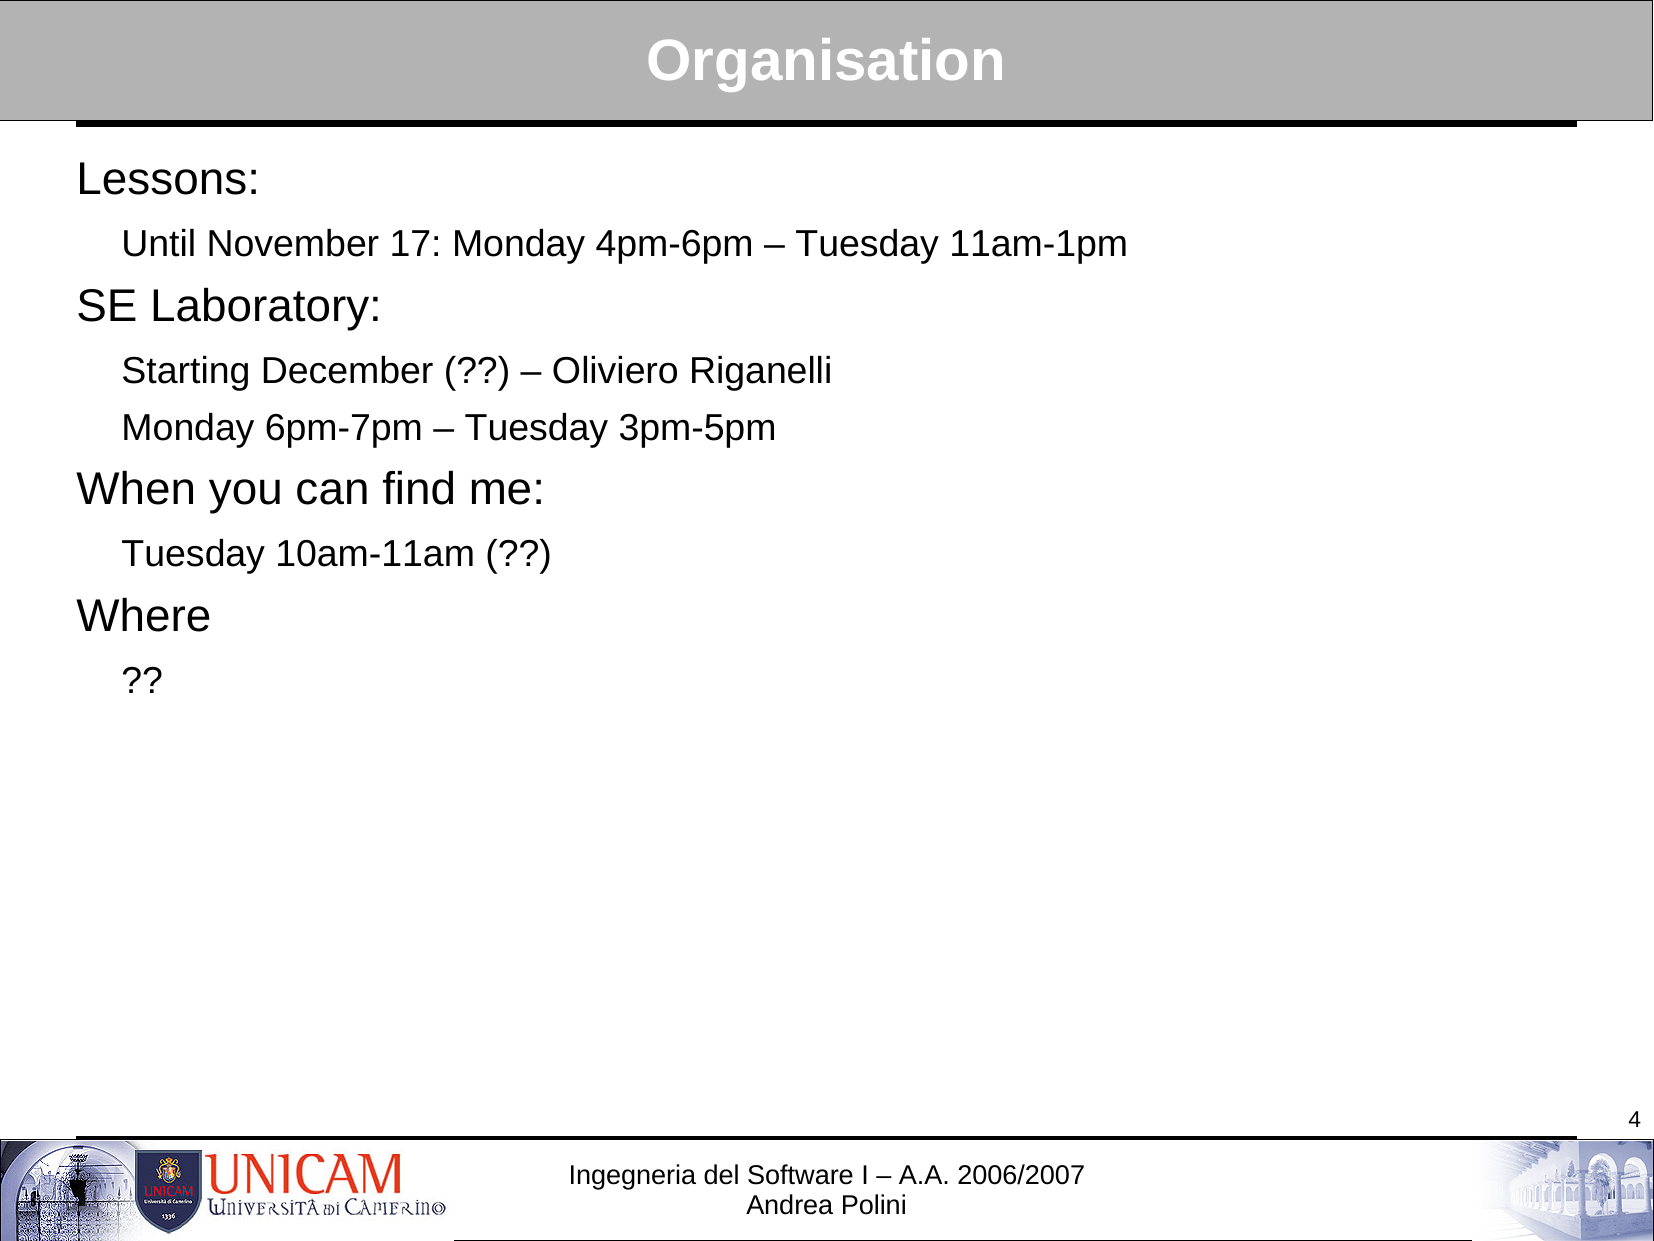

# Organisation
Lessons:
Until November 17: Monday 4pm-6pm – Tuesday 11am-1pm
SE Laboratory:
Starting December (??) – Oliviero Riganelli
Monday 6pm-7pm – Tuesday 3pm-5pm
When you can find me:
Tuesday 10am-11am (??)
Where
??
4